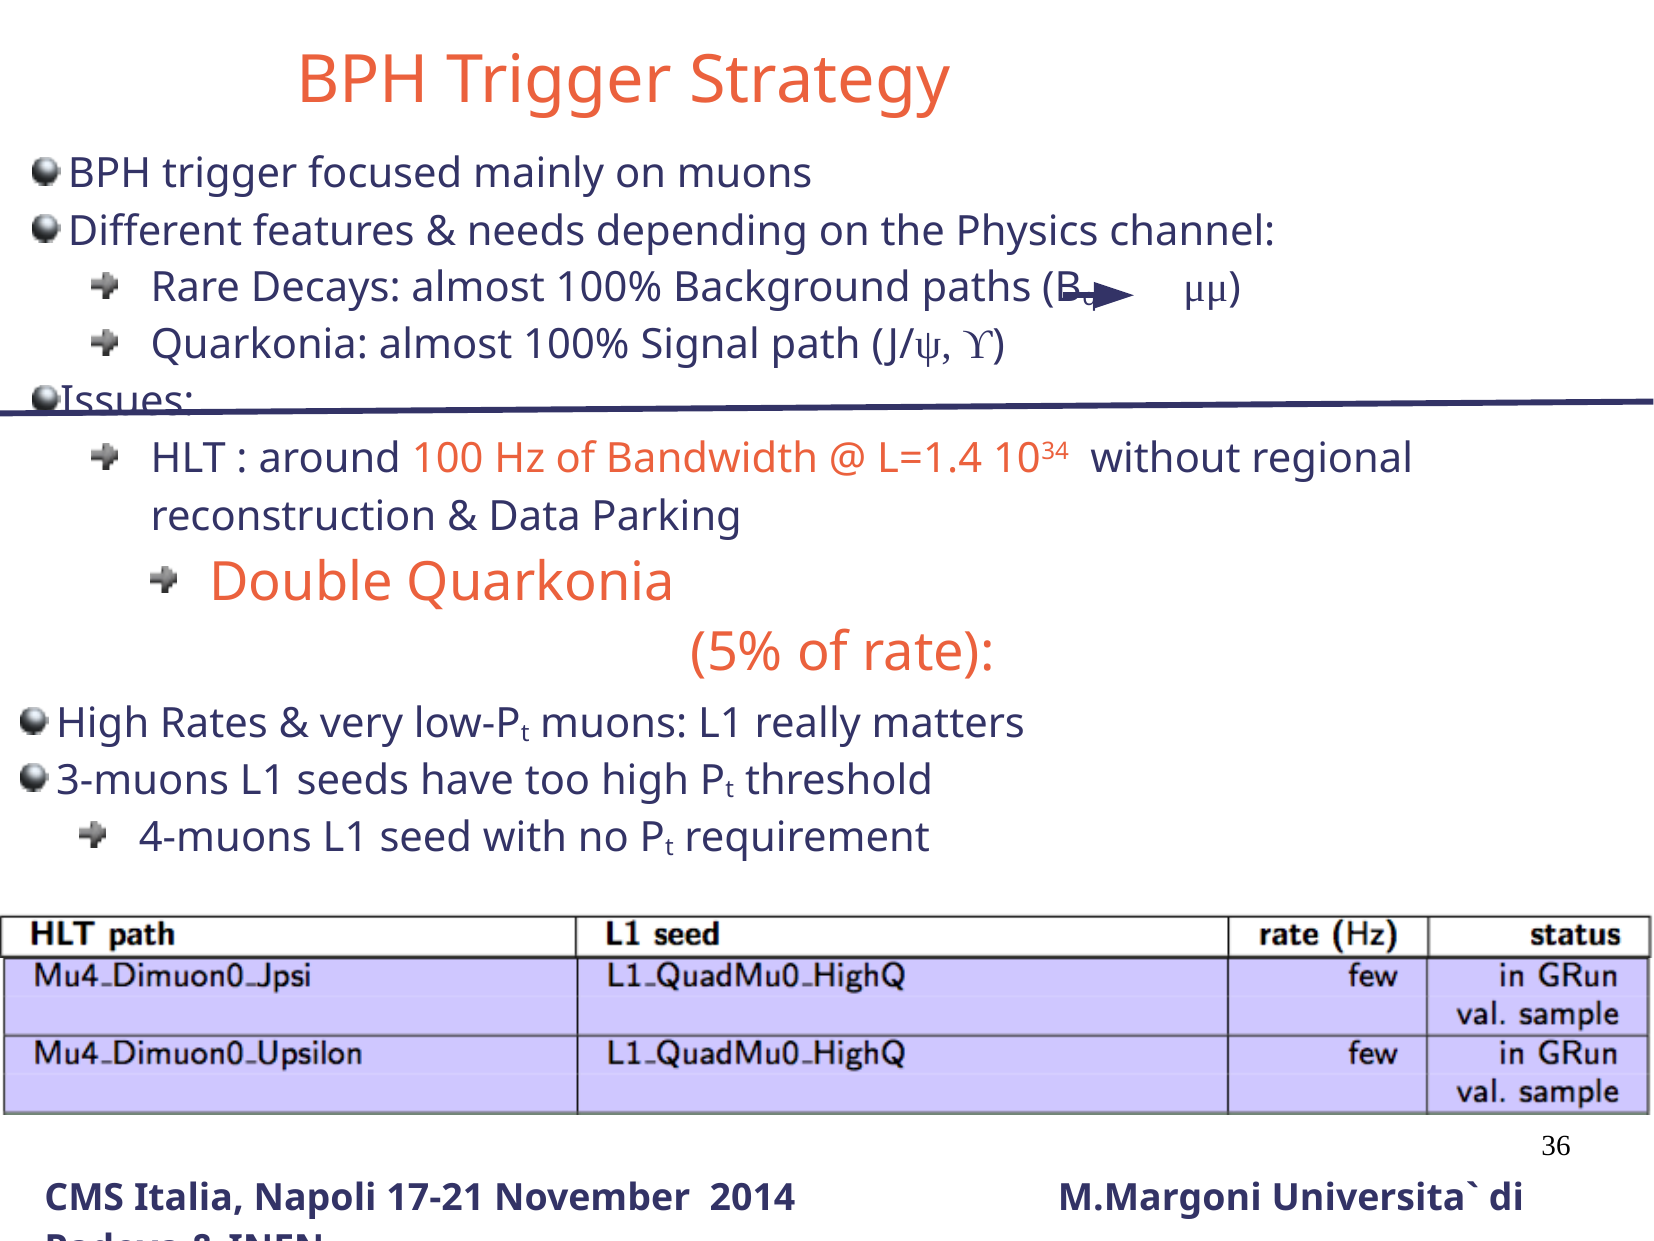

BPH Trigger Strategy
BPH trigger focused mainly on muons
Different features & needs depending on the Physics channel:
Rare Decays: almost 100% Background paths (Bq μμ)
Quarkonia: almost 100% Signal path (J/ψ, ϒ)
Issues:
HLT : around 100 Hz of Bandwidth @ L=1.4 1034 without regional reconstruction & Data Parking
Double Quarkonia
(5% of rate):
High Rates & very low-Pt muons: L1 really matters
3-muons L1 seeds have too high Pt threshold
4-muons L1 seed with no Pt requirement
36
CMS Italia, Napoli 17-21 November 2014 M.Margoni Universita` di Padova & INFN